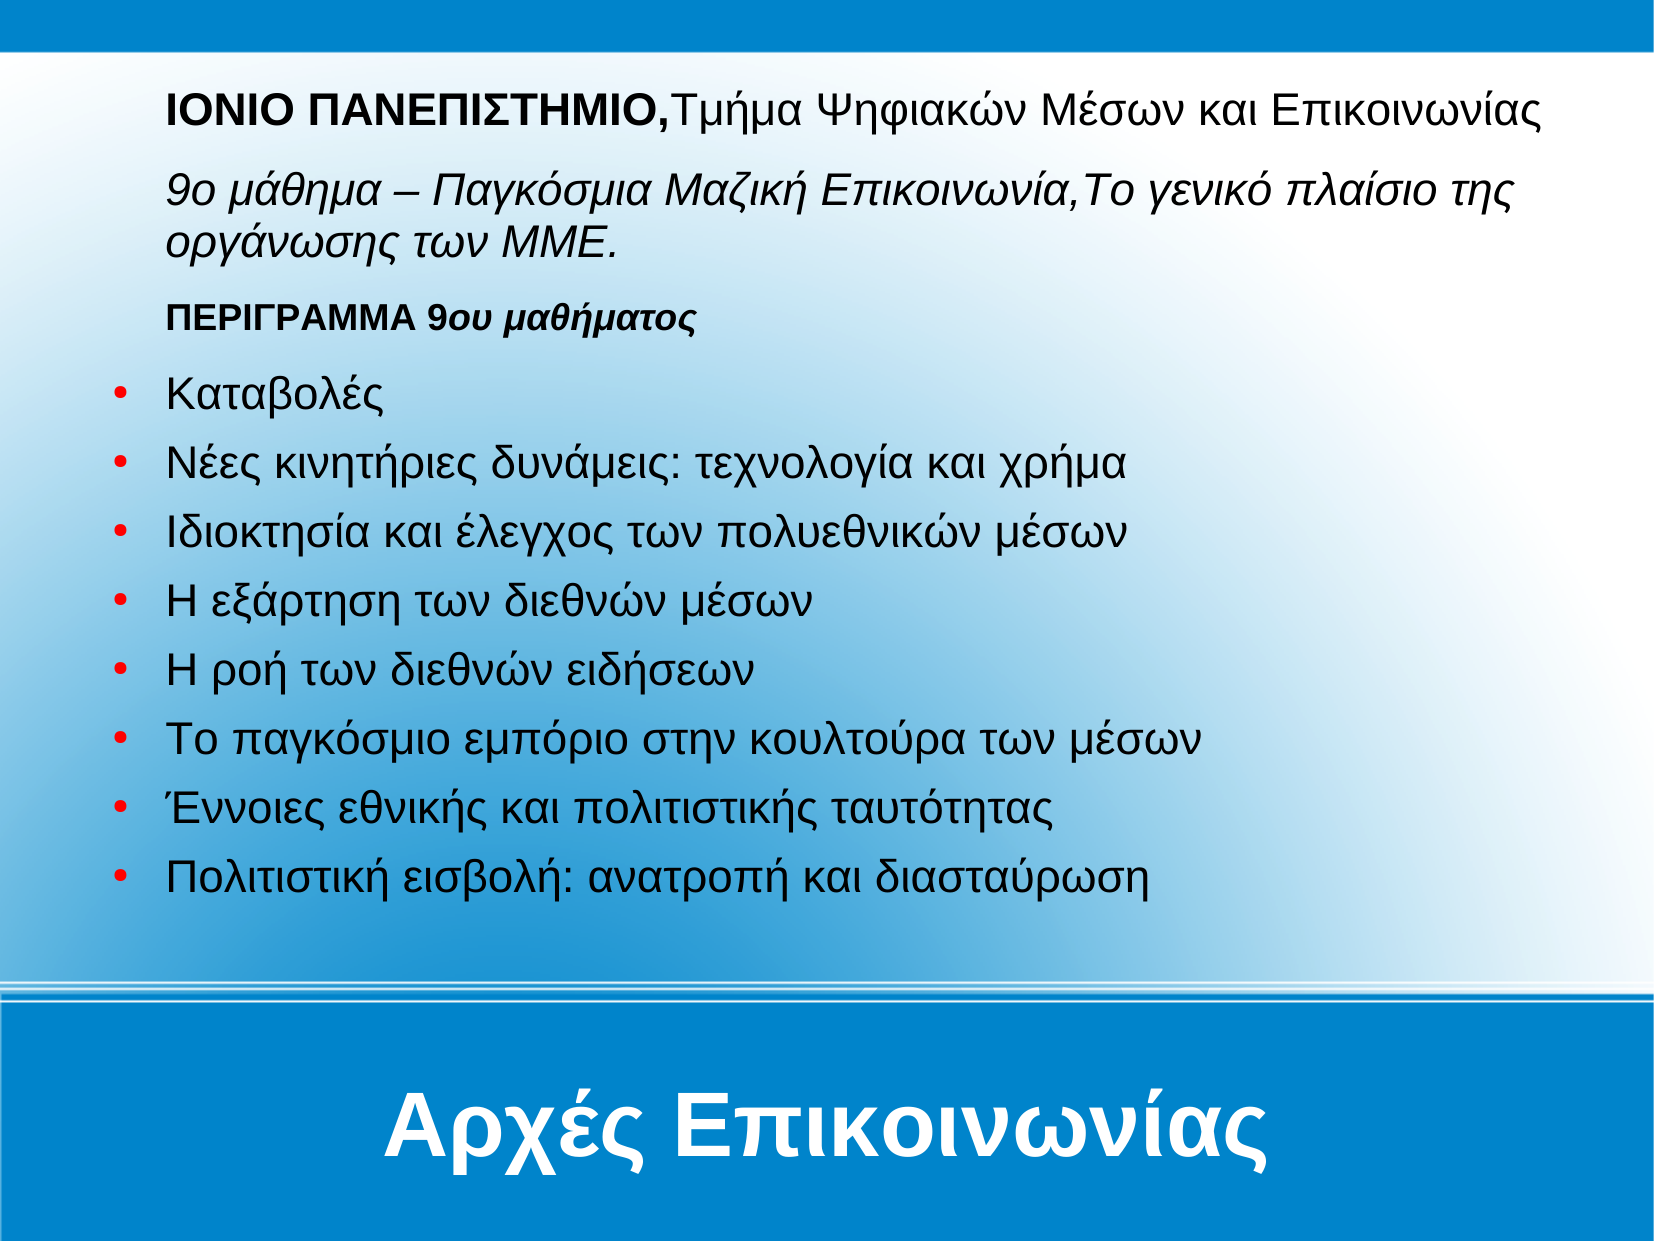

ΙΟΝΙΟ ΠΑΝΕΠΙΣΤΗΜΙΟ,Τμήμα Ψηφιακών Μέσων και Επικοινωνίας
9ο μάθημα – Παγκόσμια Μαζική Επικοινωνία,Το γενικό πλαίσιο της οργάνωσης των ΜΜΕ.
ΠΕΡΙΓΡΑΜΜΑ 9ου μαθήματος
Καταβολές
Νέες κινητήριες δυνάμεις: τεχνολογία και χρήμα
Ιδιοκτησία και έλεγχος των πολυεθνικών μέσων
Η εξάρτηση των διεθνών μέσων
Η ροή των διεθνών ειδήσεων
Το παγκόσμιο εμπόριο στην κουλτούρα των μέσων
Έννοιες εθνικής και πολιτιστικής ταυτότητας
Πολιτιστική εισβολή: ανατροπή και διασταύρωση
# Αρχές Επικοινωνίας